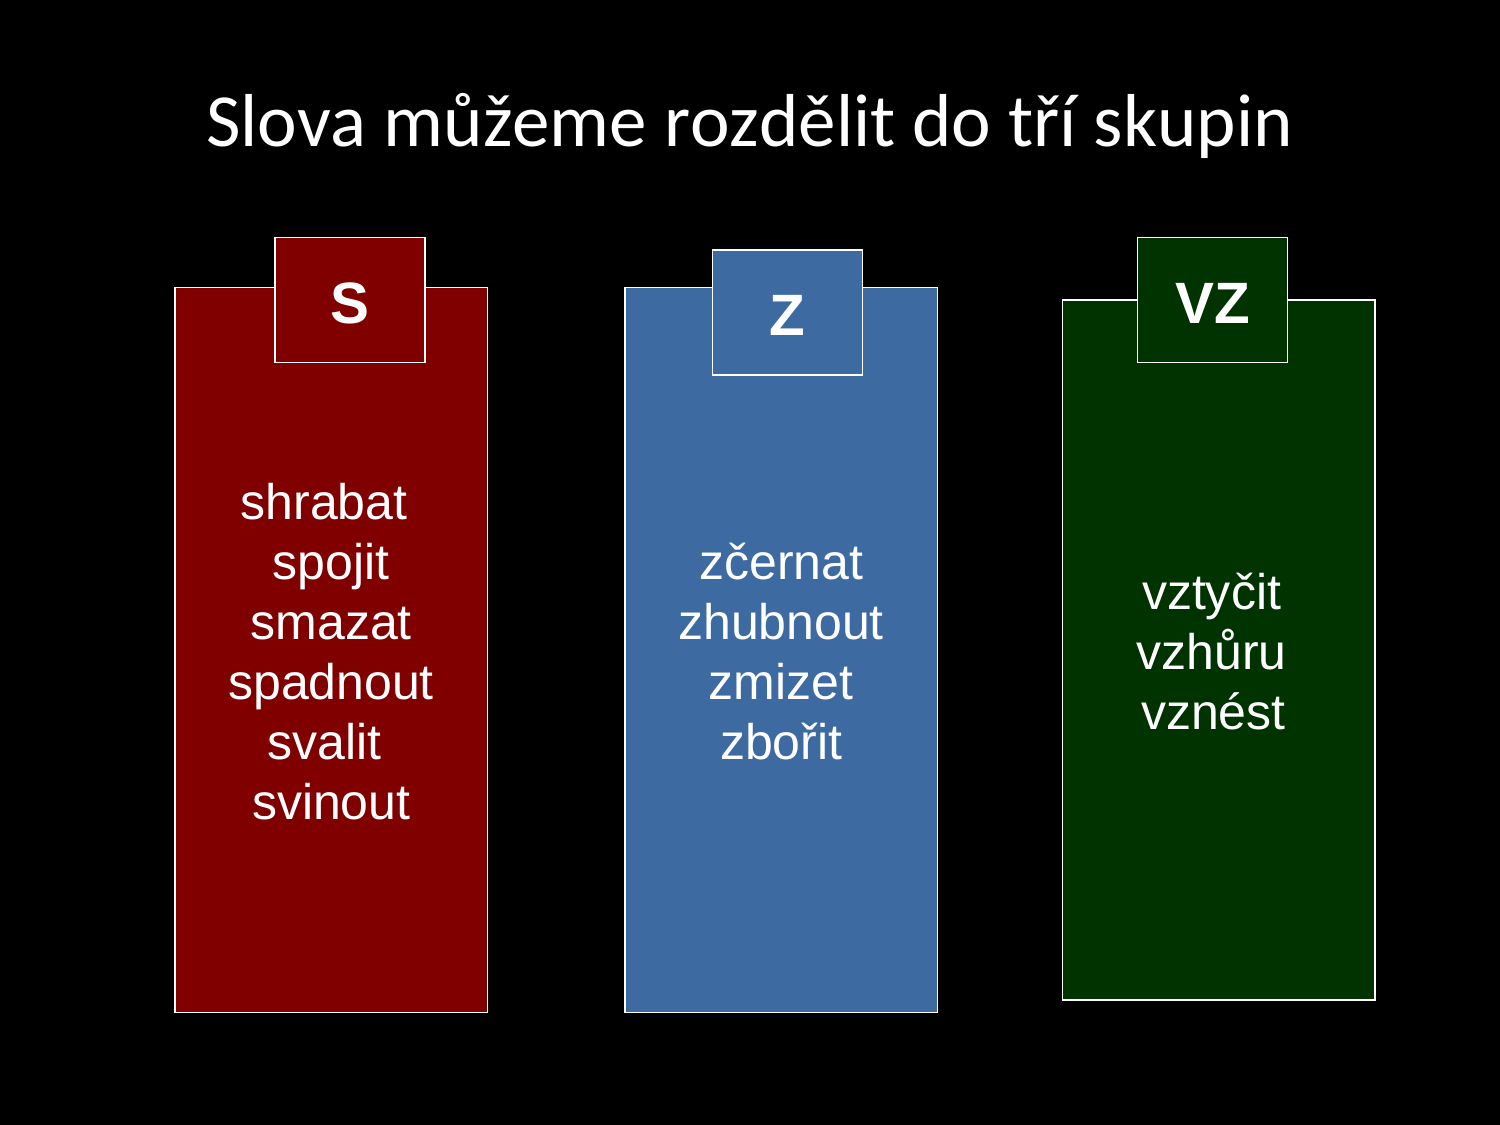

# Slova můžeme rozdělit do tří skupin
S
VZ
Z
shrabat
spojit
smazat
spadnout
svalit
svinout
zčernat
zhubnout
zmizet
zbořit
vztyčit
vzhůru
vznést